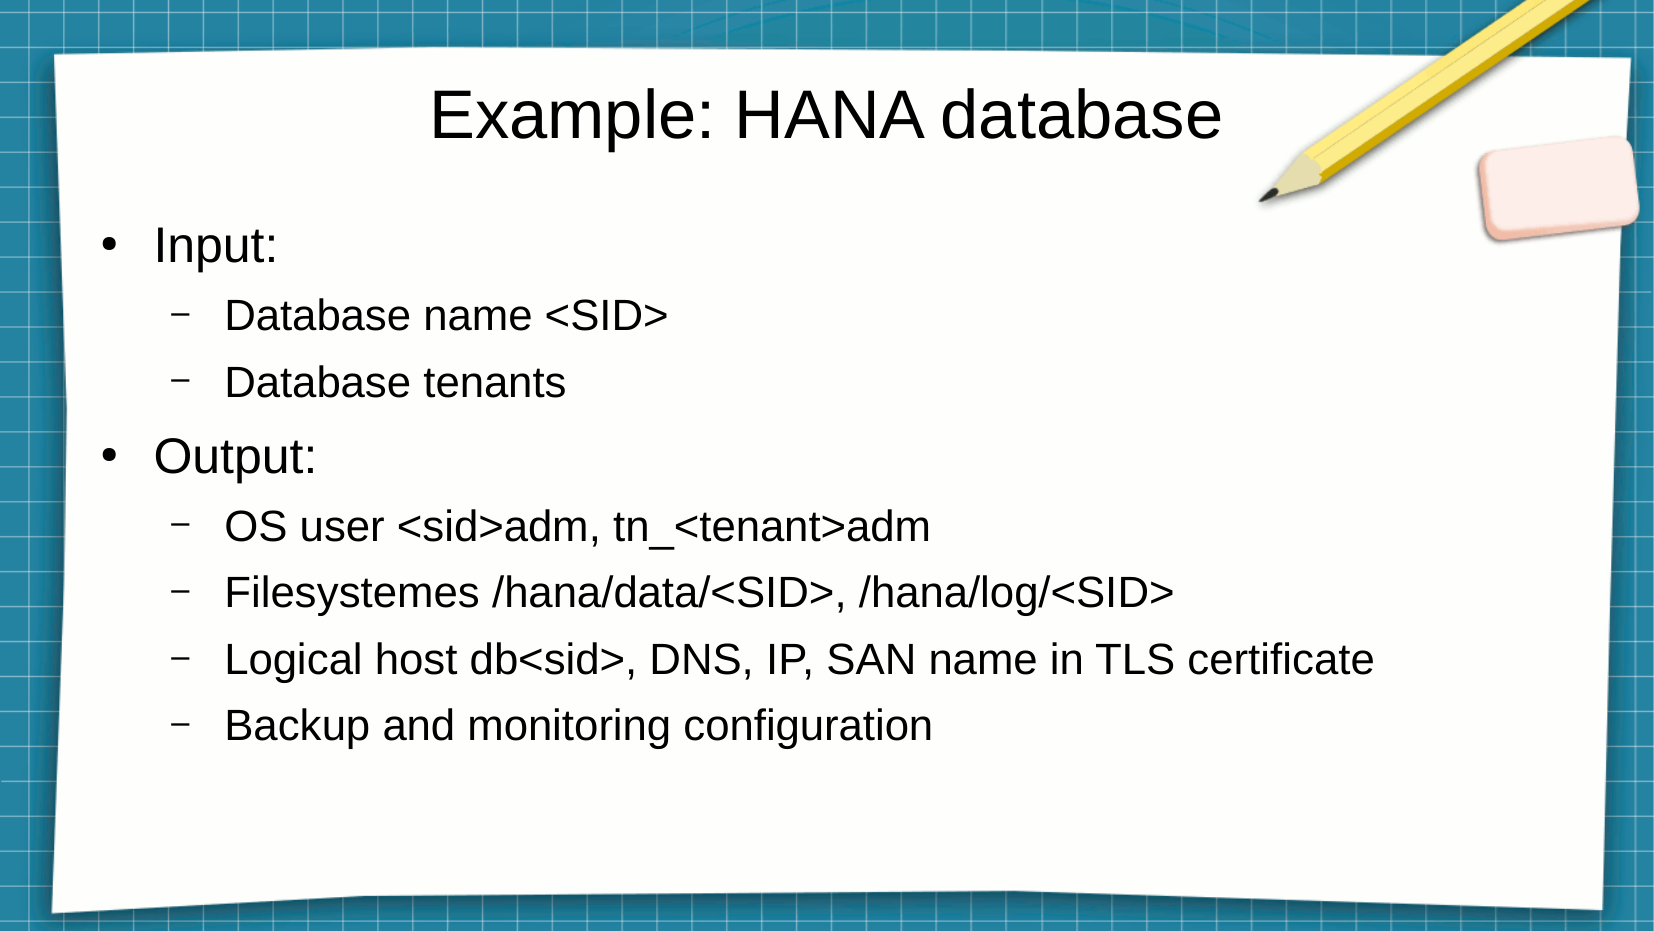

# Example: HANA database
Input:
Database name <SID>
Database tenants
Output:
OS user <sid>adm, tn_<tenant>adm
Filesystemes /hana/data/<SID>, /hana/log/<SID>
Logical host db<sid>, DNS, IP, SAN name in TLS certificate
Backup and monitoring configuration